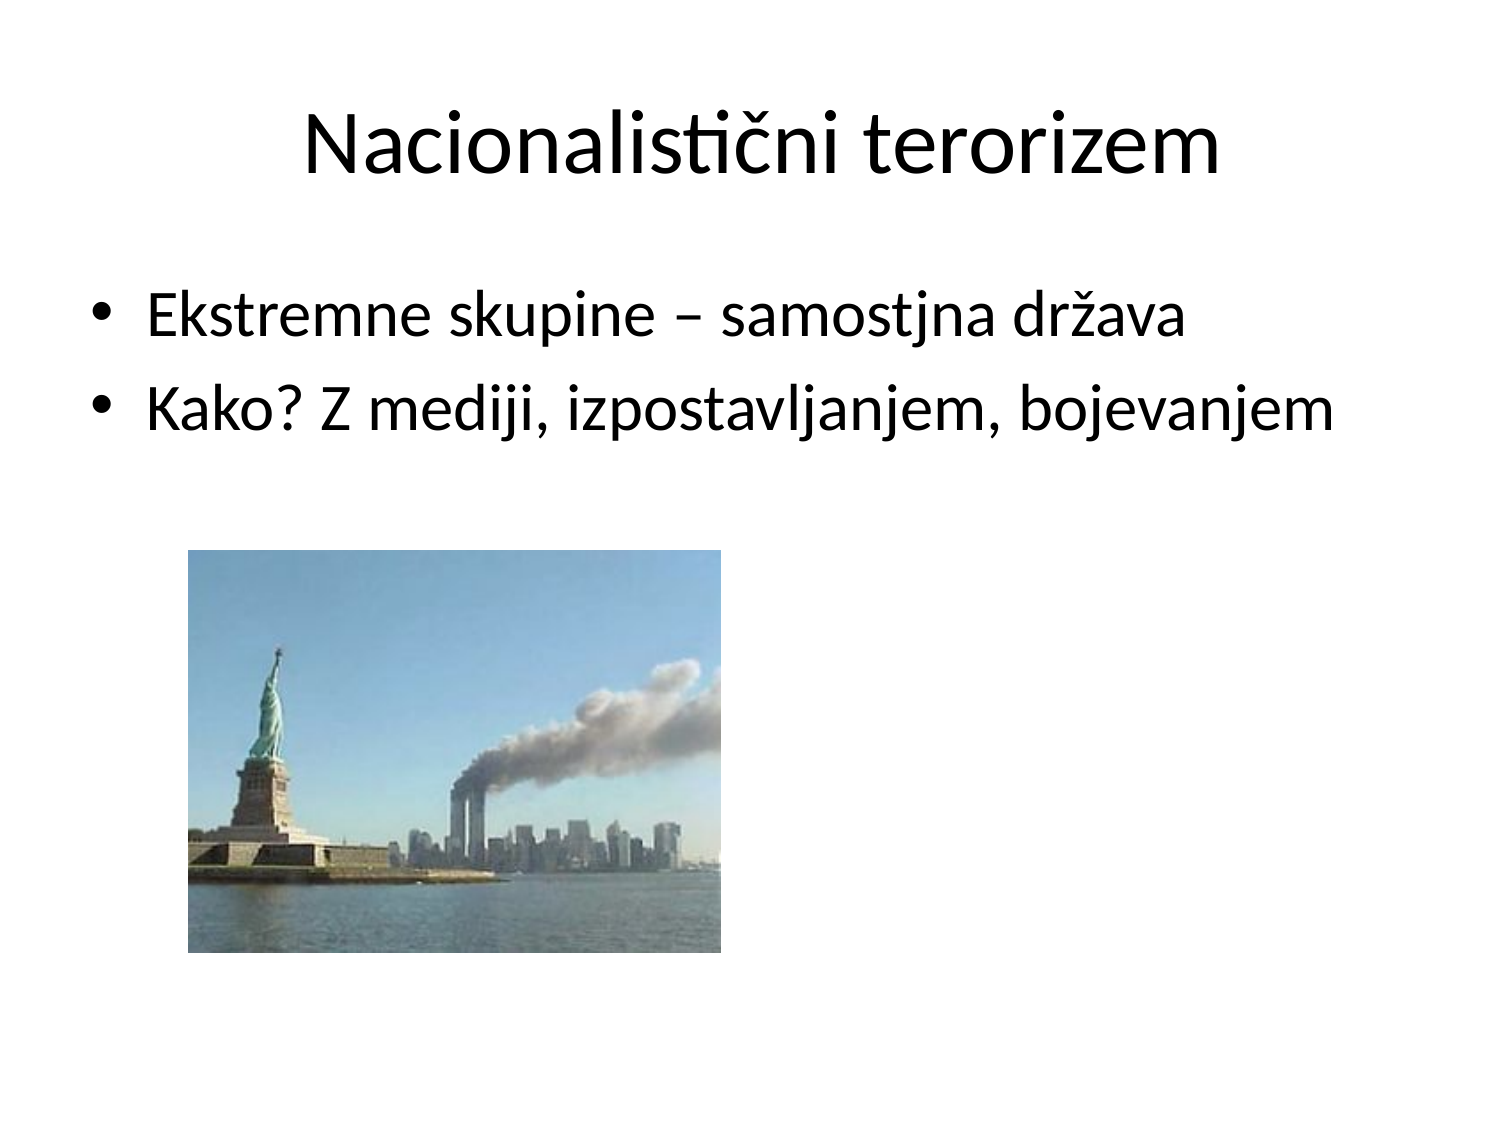

# Nacionalistični terorizem
Ekstremne skupine – samostjna država
Kako? Z mediji, izpostavljanjem, bojevanjem